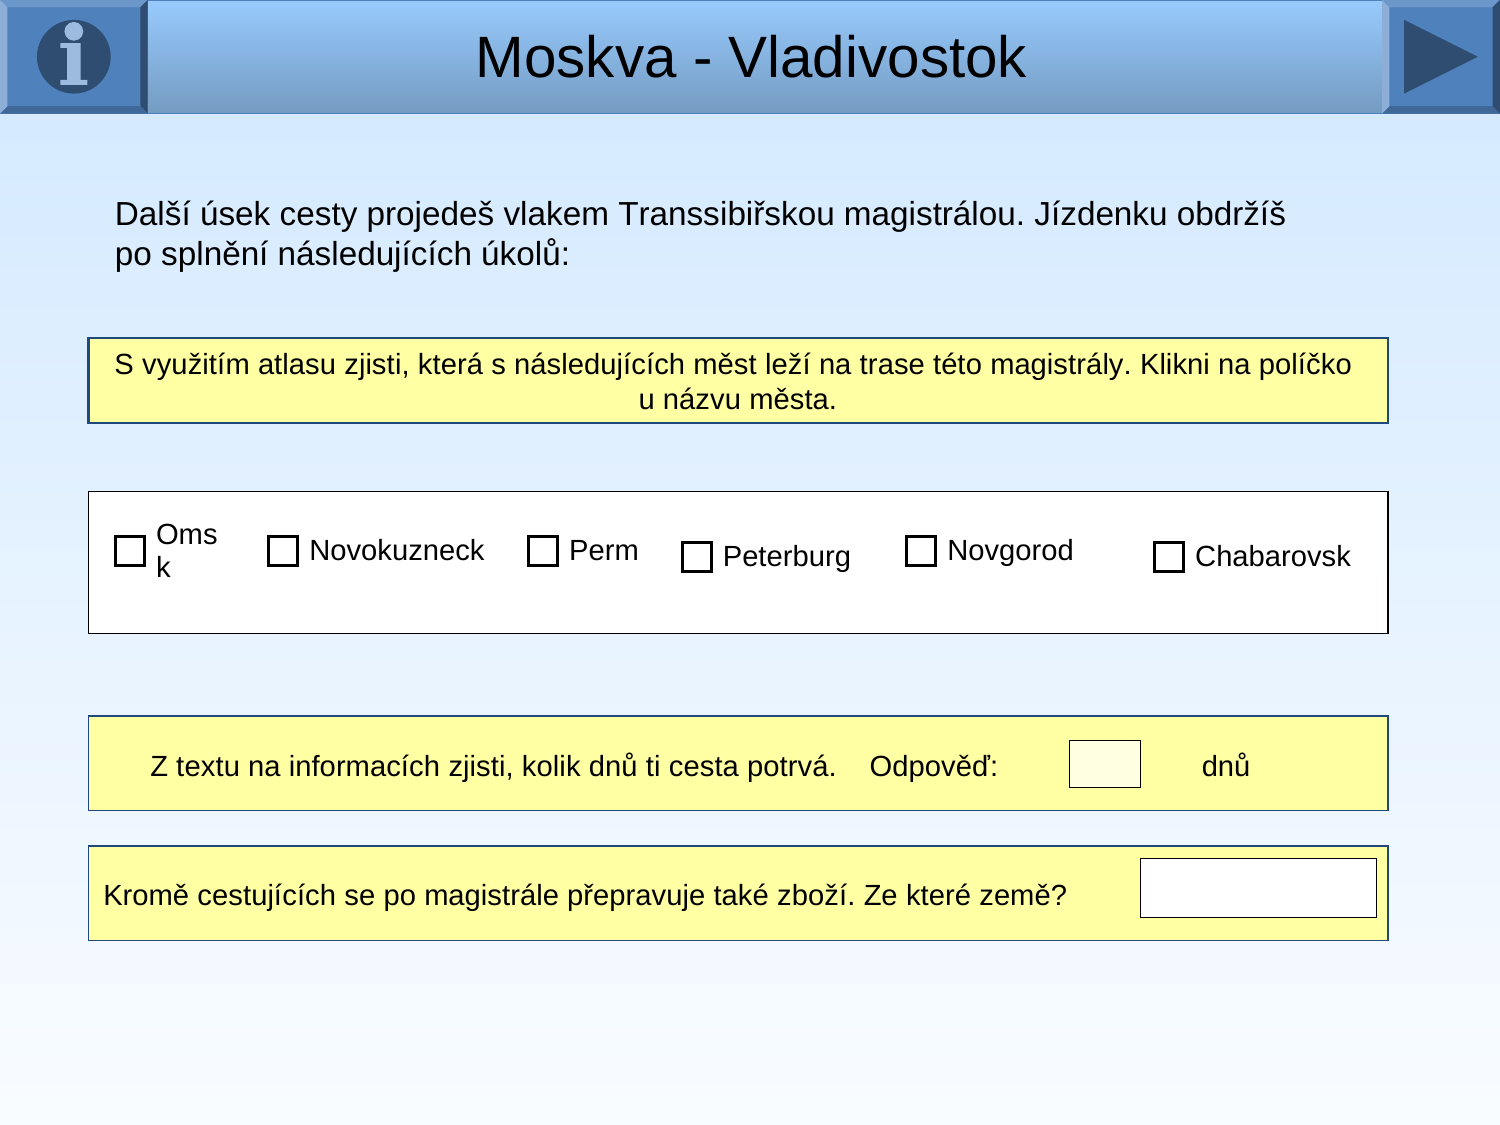

# Moskva - Vladivostok
Další úsek cesty projedeš vlakem Transsibiřskou magistrálou. Jízdenku obdržíš
po splnění následujících úkolů:
S využitím atlasu zjisti, která s následujících měst leží na trase této magistrály. Klikni na políčko
u názvu města.
Z textu na informacích zjisti, kolik dnů ti cesta potrvá. Odpověď:
dnů
Kromě cestujících se po magistrále přepravuje také zboží. Ze které země?